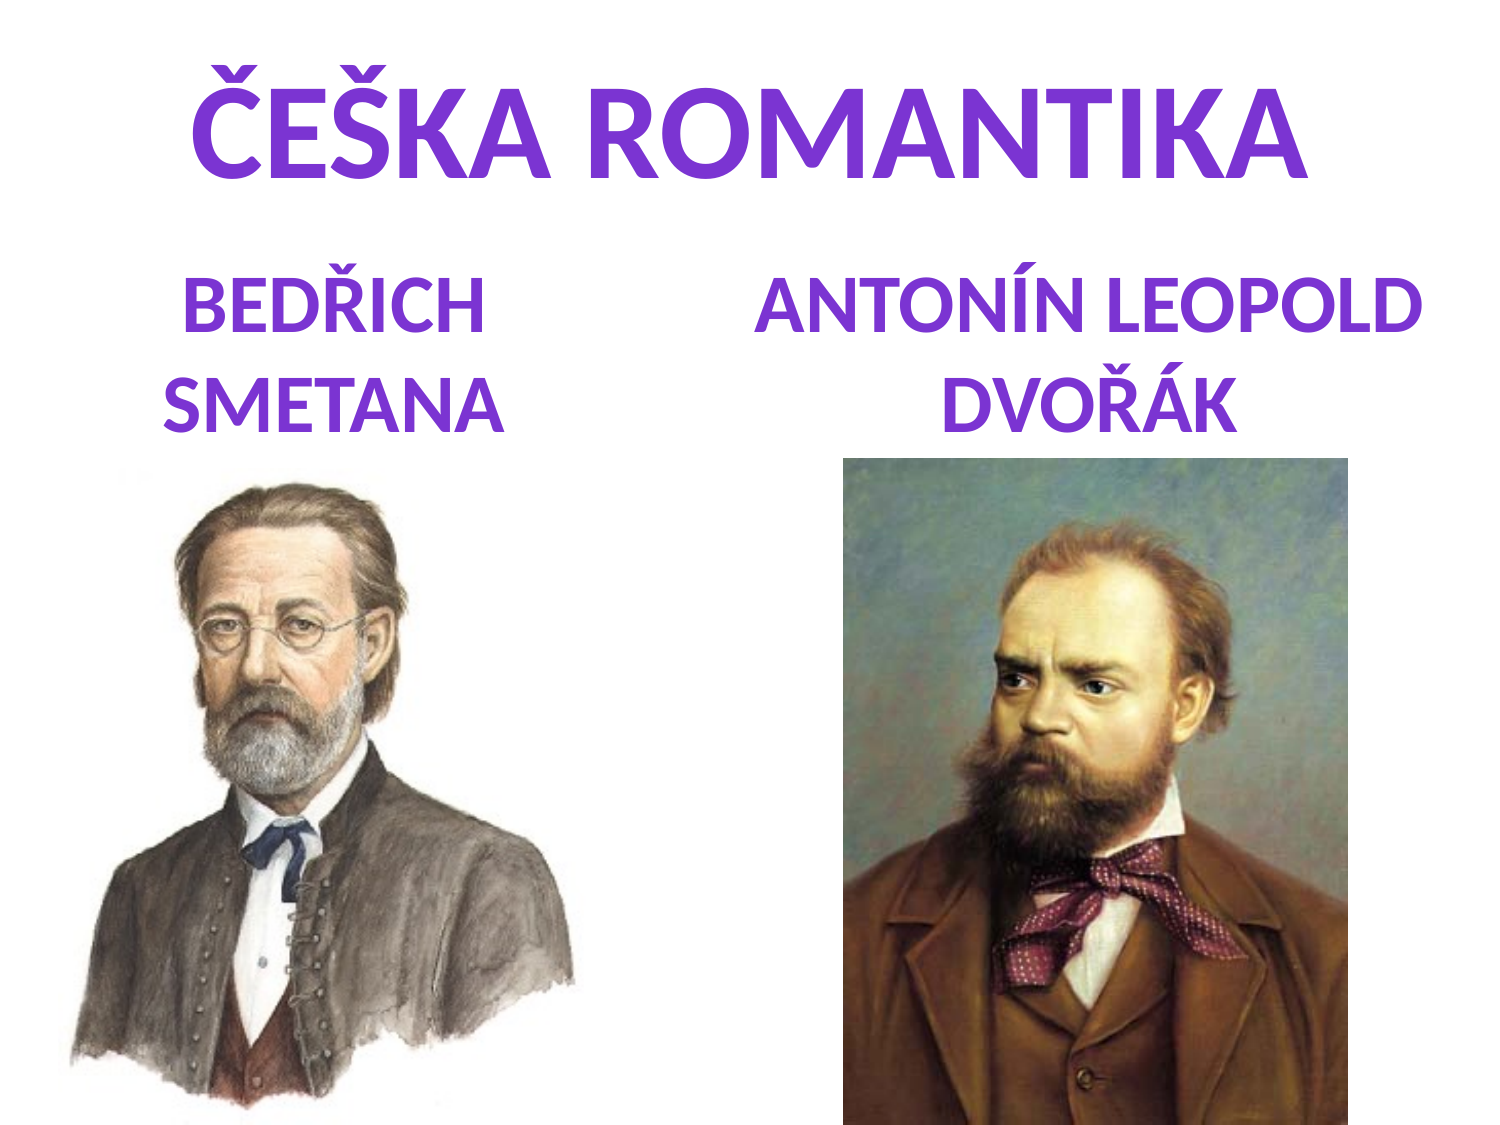

# ČEŠKA ROMANTIKA
BEDŘICH SMETANA
ANTONÍN LEOPOLD DVOŘÁK